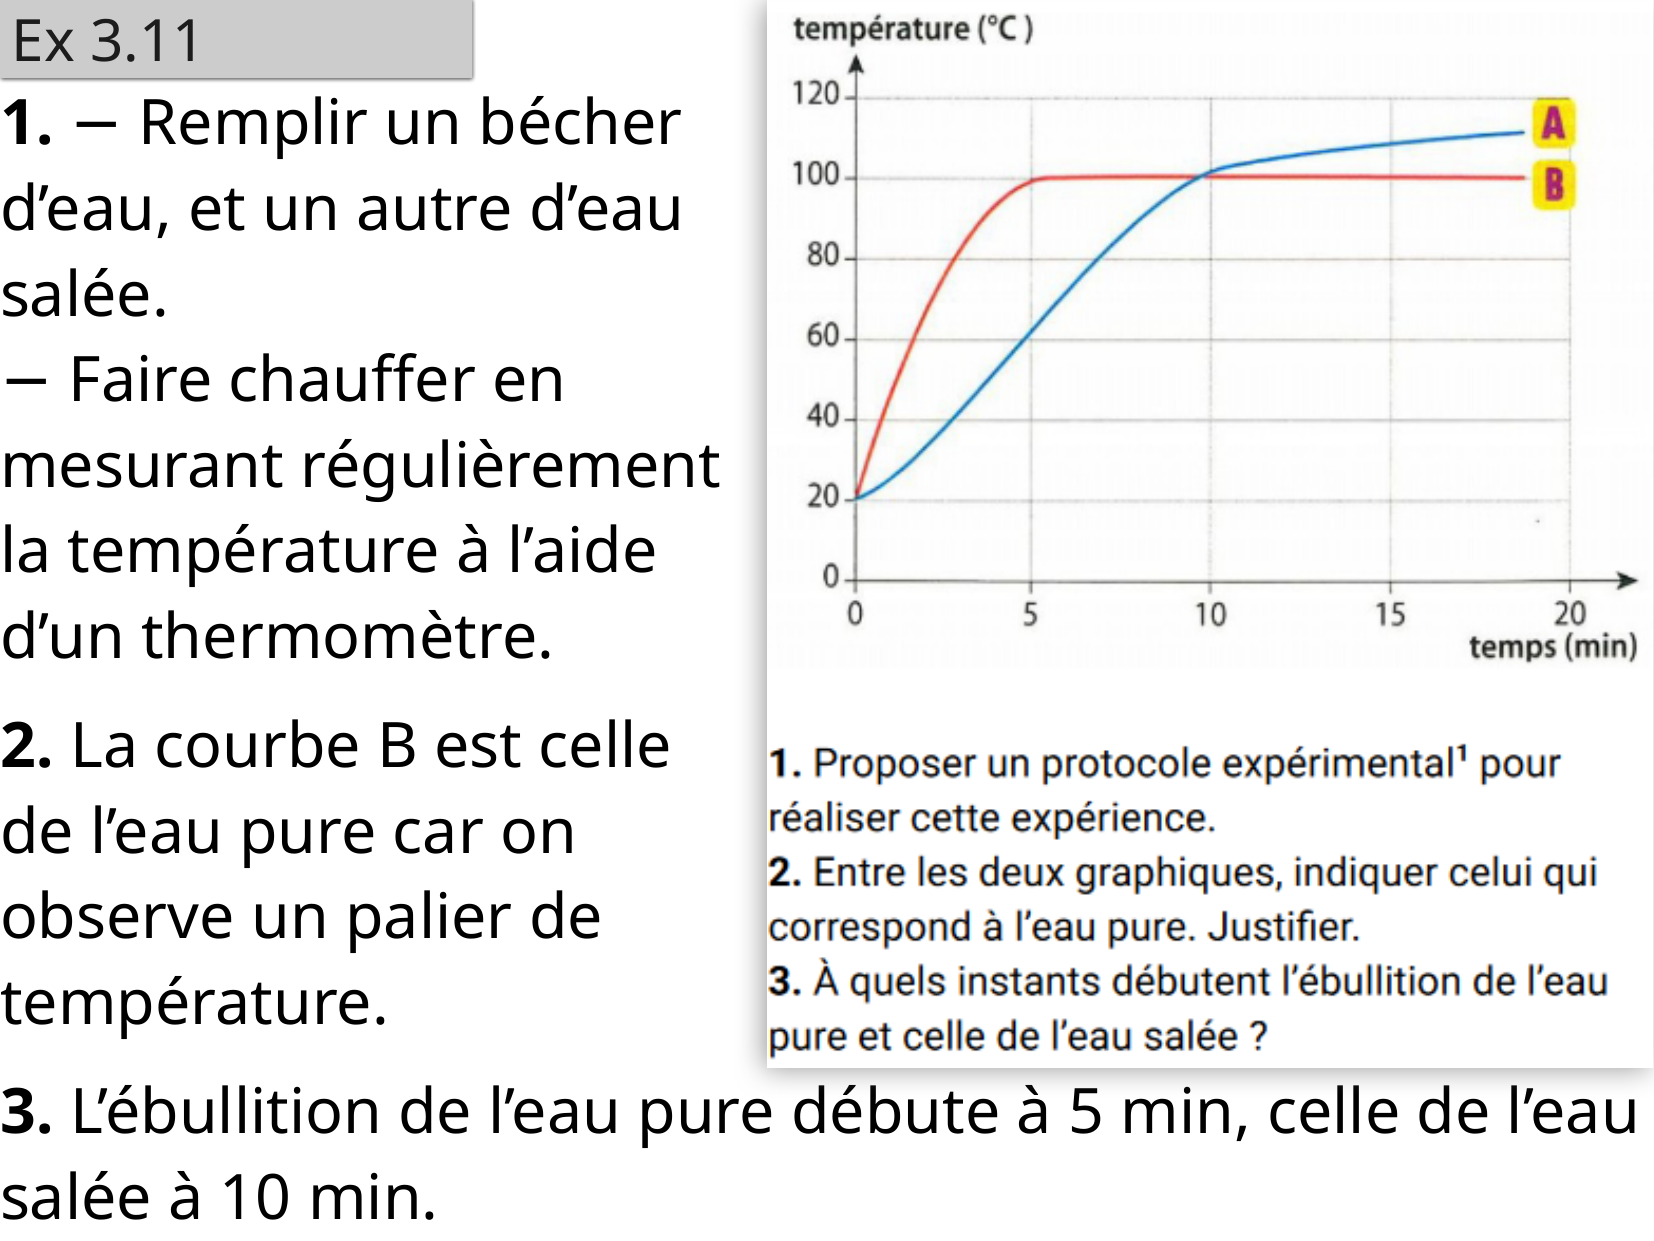

# Ex 3.11
1. − Remplir un bécher
d’eau, et un autre d’eau
salée.
− Faire chauffer en
mesurant régulièrement
la température à l’aide
d’un thermomètre.
2. La courbe B est celle
de l’eau pure car on
observe un palier de
température.
3. L’ébullition de l’eau pure débute à 5 min, celle de l’eau salée à 10 min.